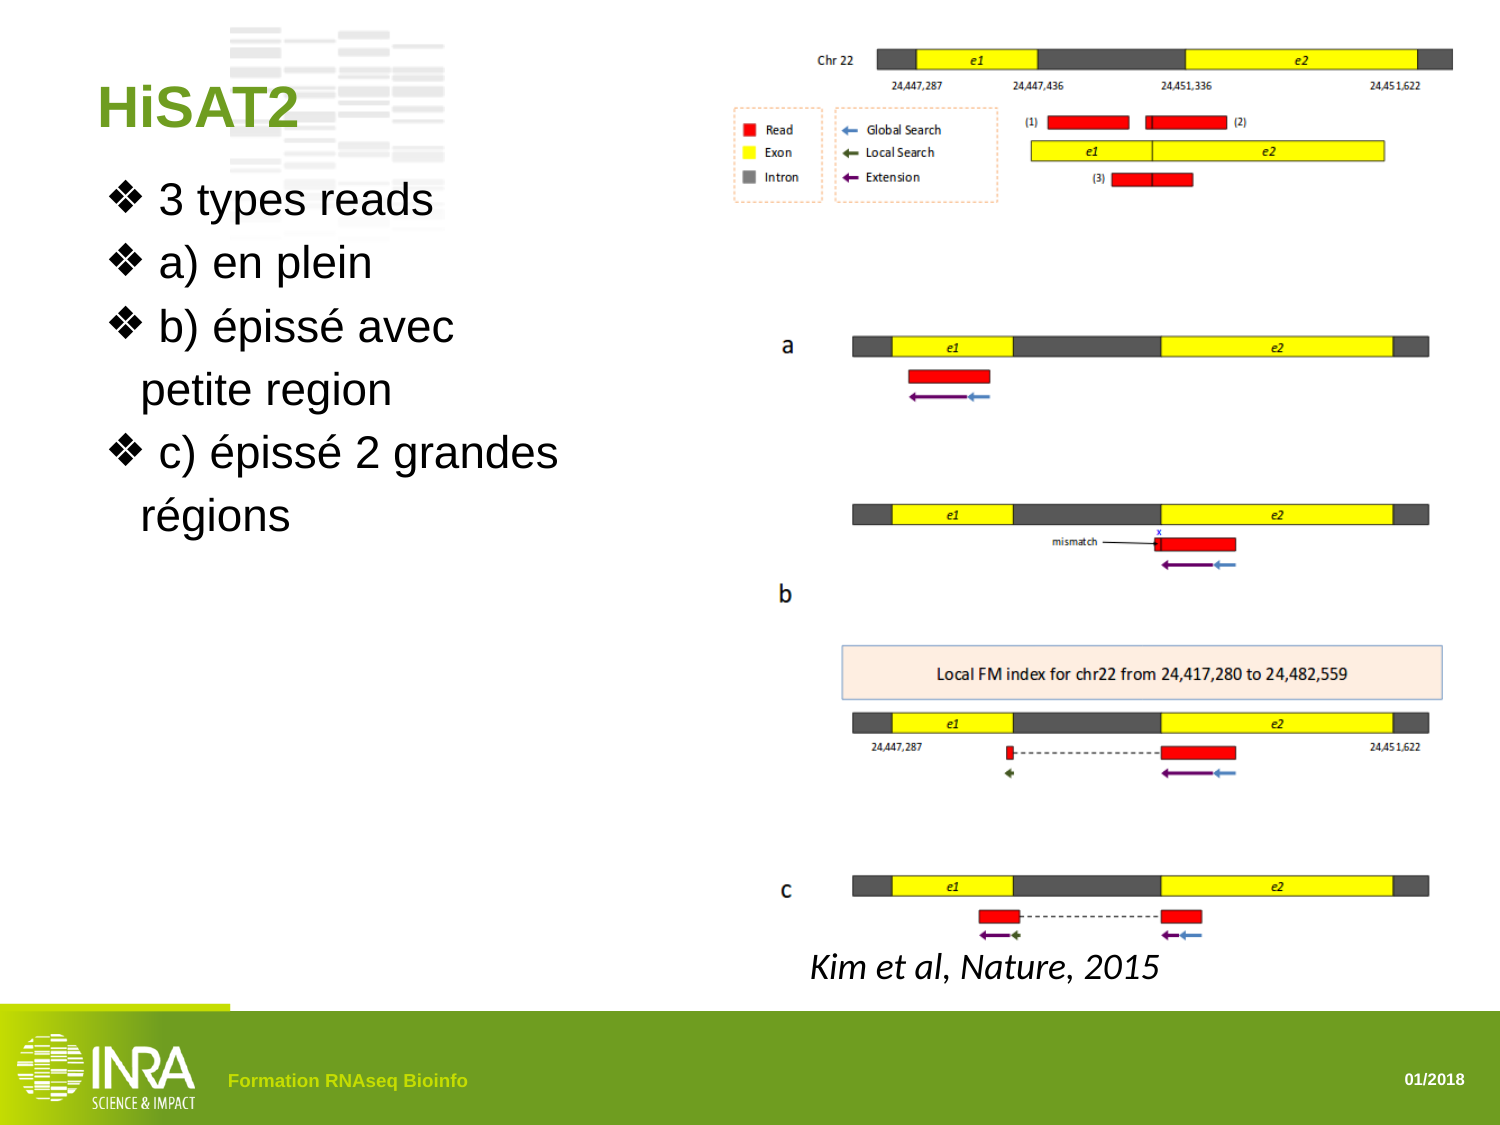

HiSAT2
 3 types reads
 a) en plein
 b) épissé avec
petite region
 c) épissé 2 grandes
régions
Kim et al, Nature, 2015